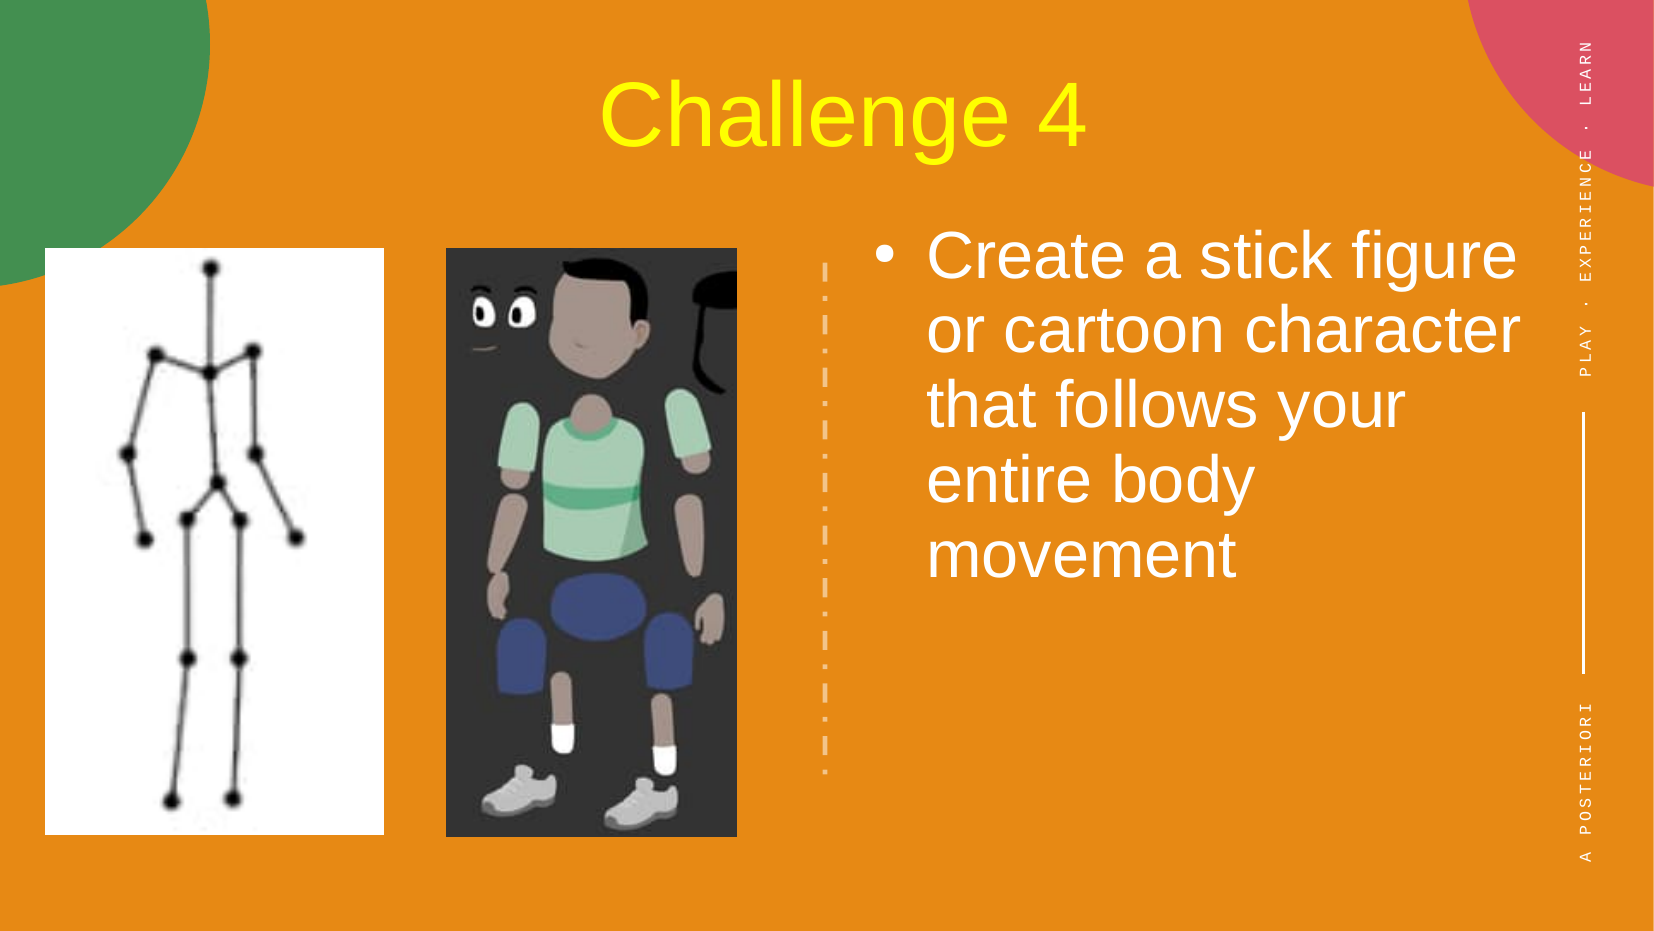

# Challenge 4
Create a stick figure or cartoon character that follows your entire body movement